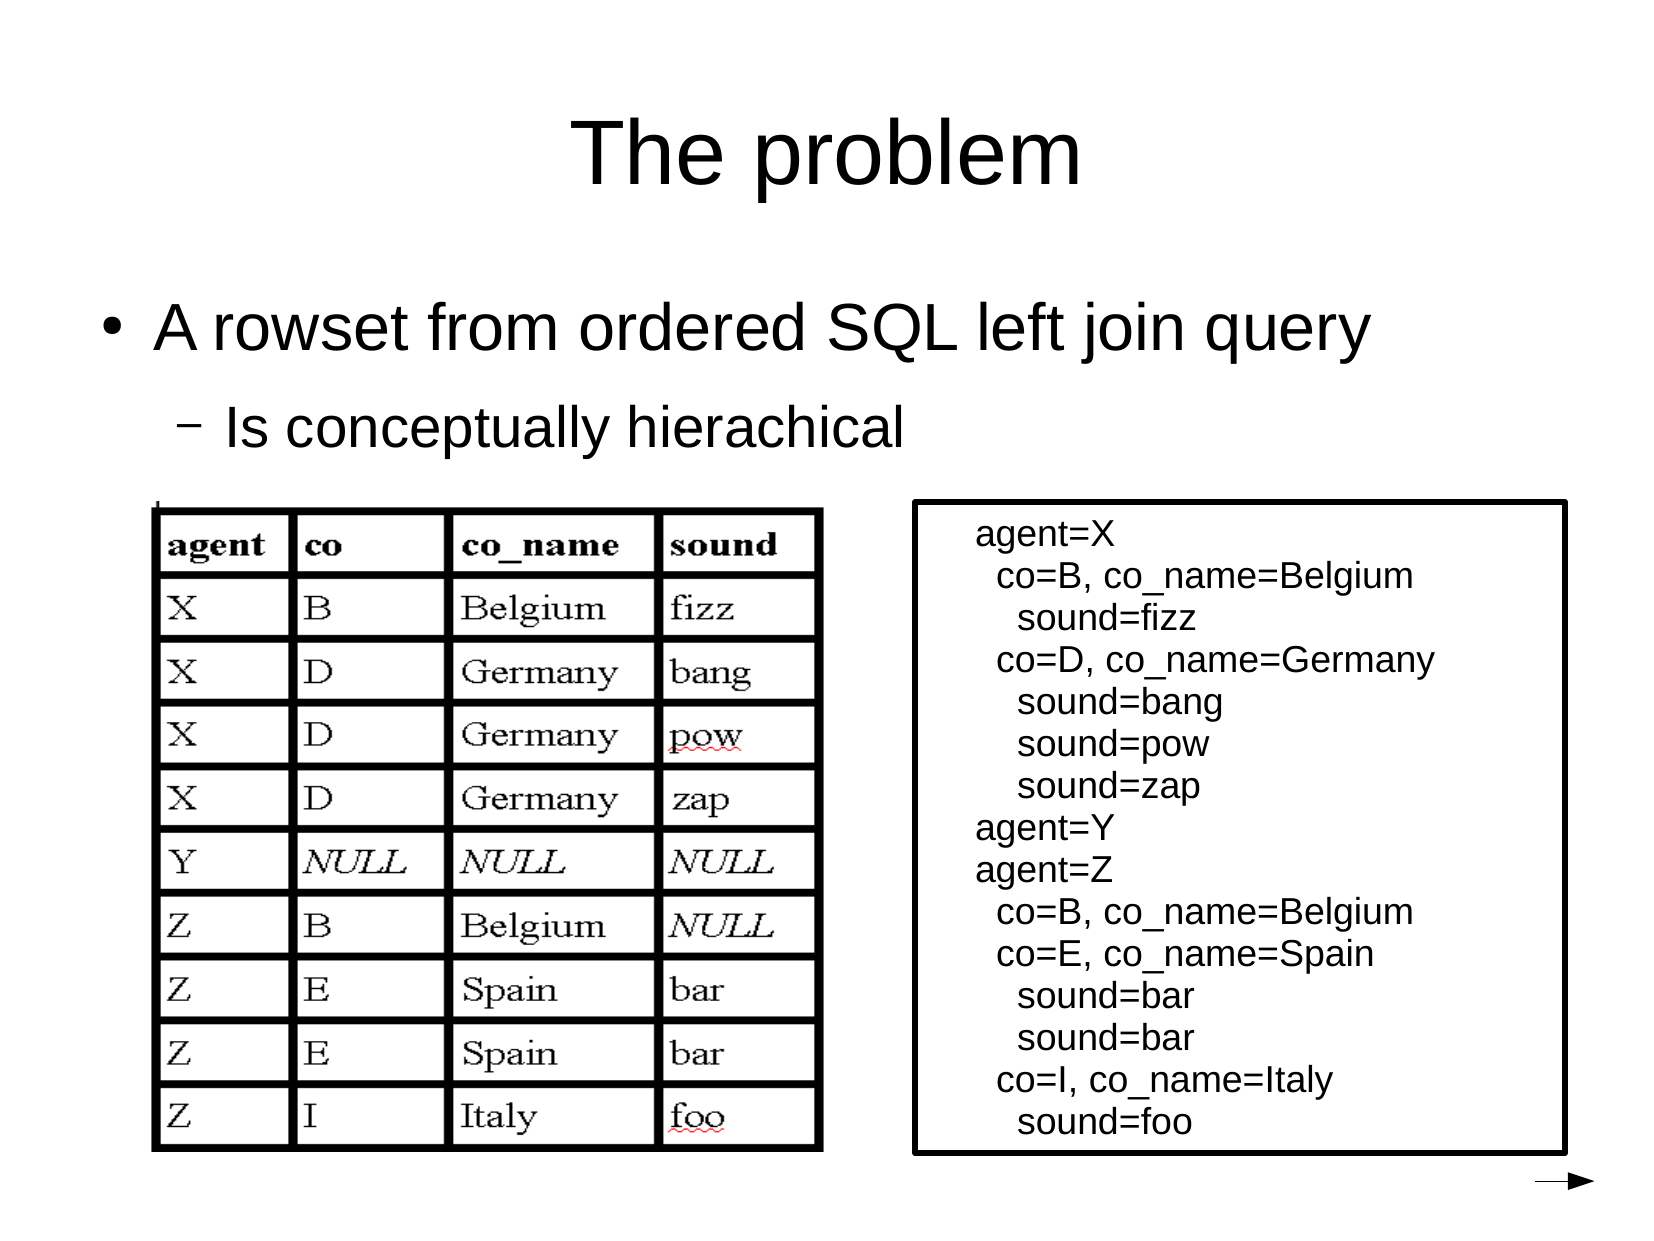

# The problem
A rowset from ordered SQL left join query
Is conceptually hierachical
 agent=X
 co=B, co_name=Belgium
 sound=fizz
 co=D, co_name=Germany
 sound=bang
 sound=pow
 sound=zap
 agent=Y
 agent=Z
 co=B, co_name=Belgium
 co=E, co_name=Spain
 sound=bar
 sound=bar
 co=I, co_name=Italy
 sound=foo